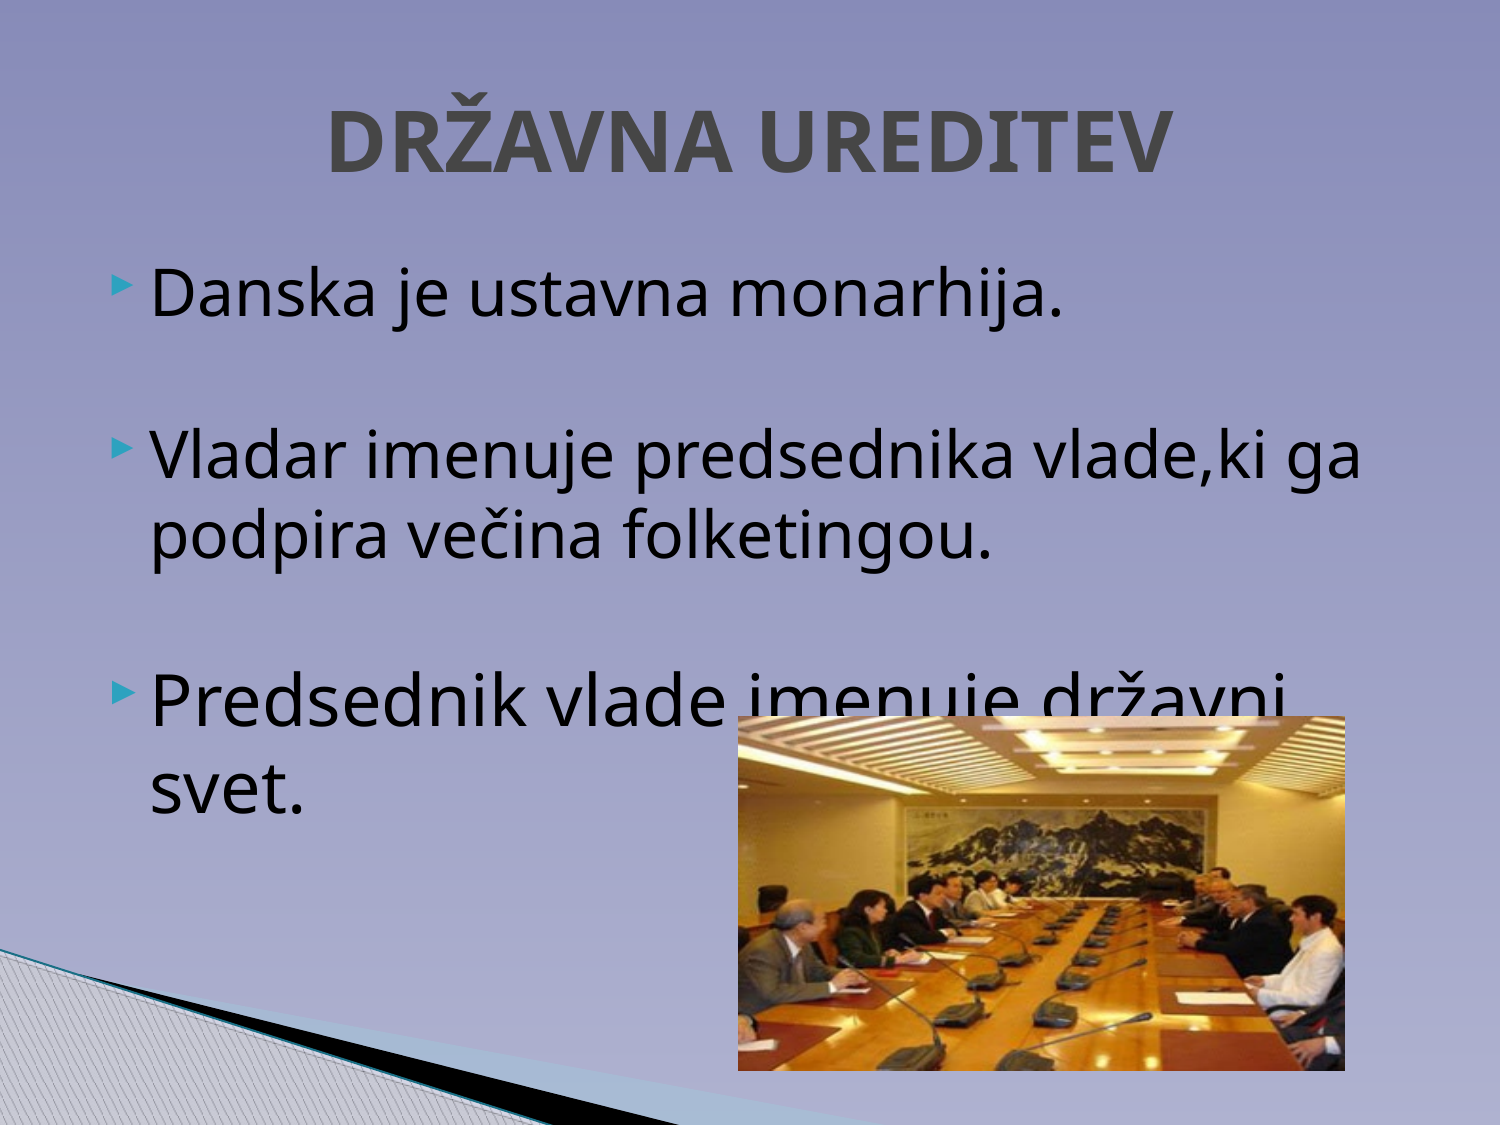

DRŽAVNA UREDITEV
# Danska je ustavna monarhija.
Vladar imenuje predsednika vlade,ki ga podpira večina folketingou.
Predsednik vlade imenuje državni svet.